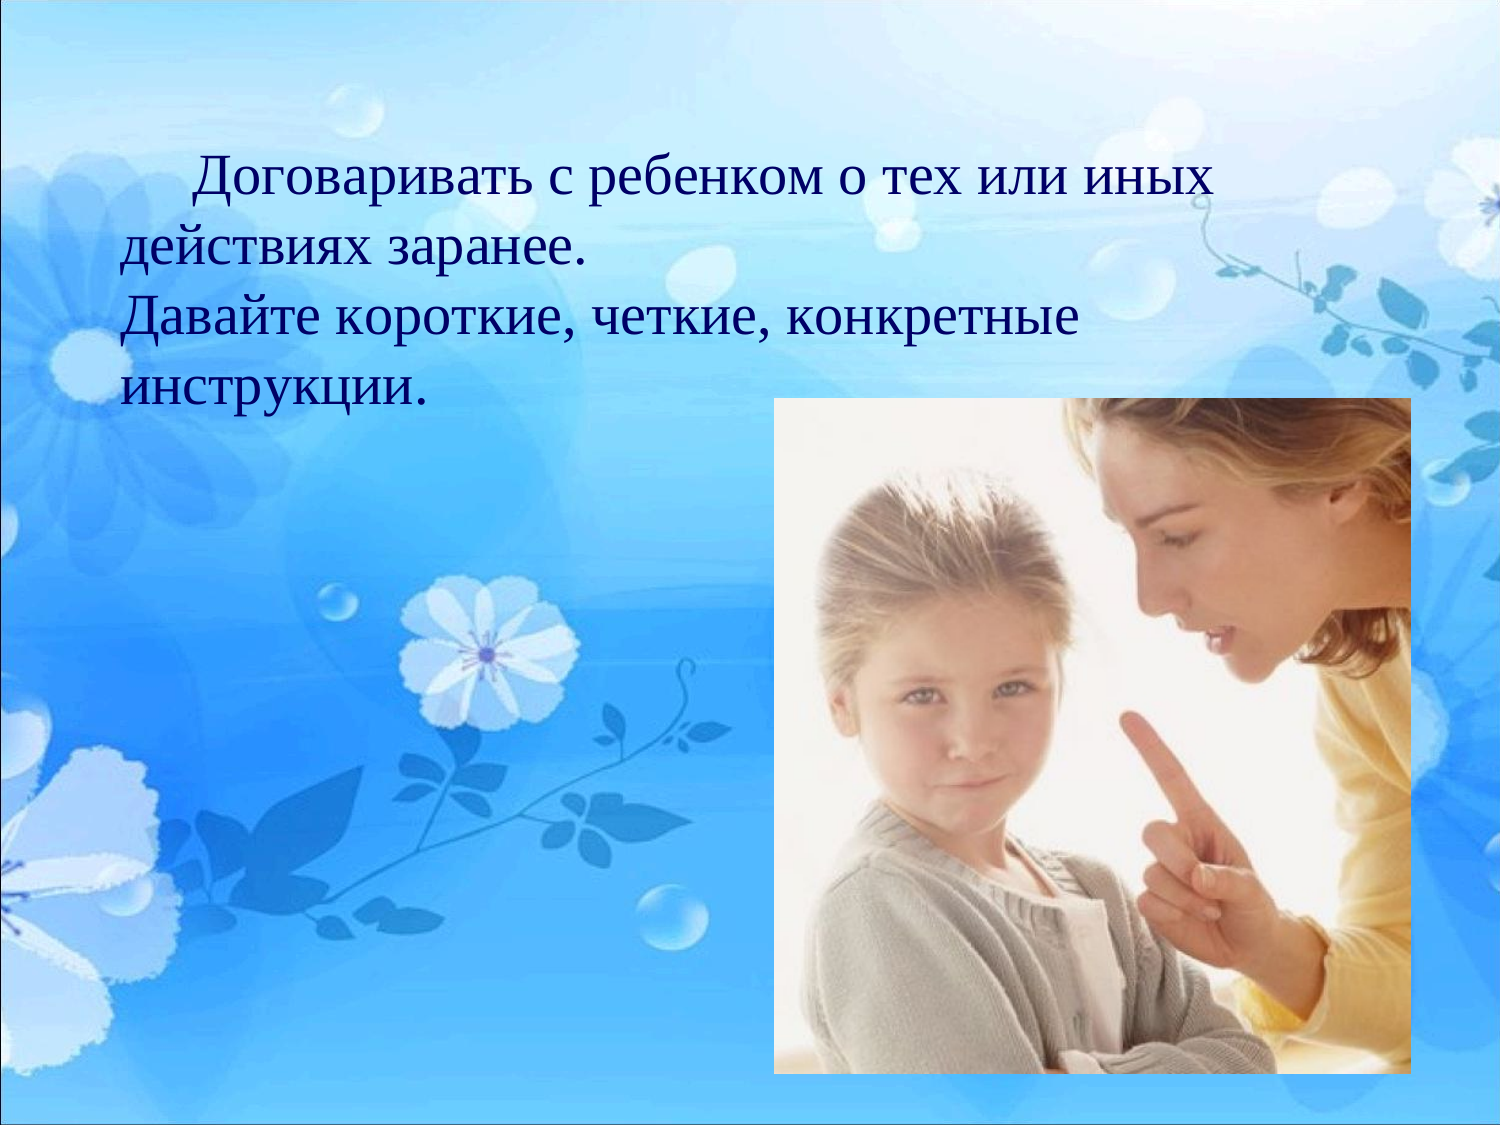

Договаривать с ребенком о тех или иных действиях заранее.
Давайте короткие, четкие, конкретные инструкции.